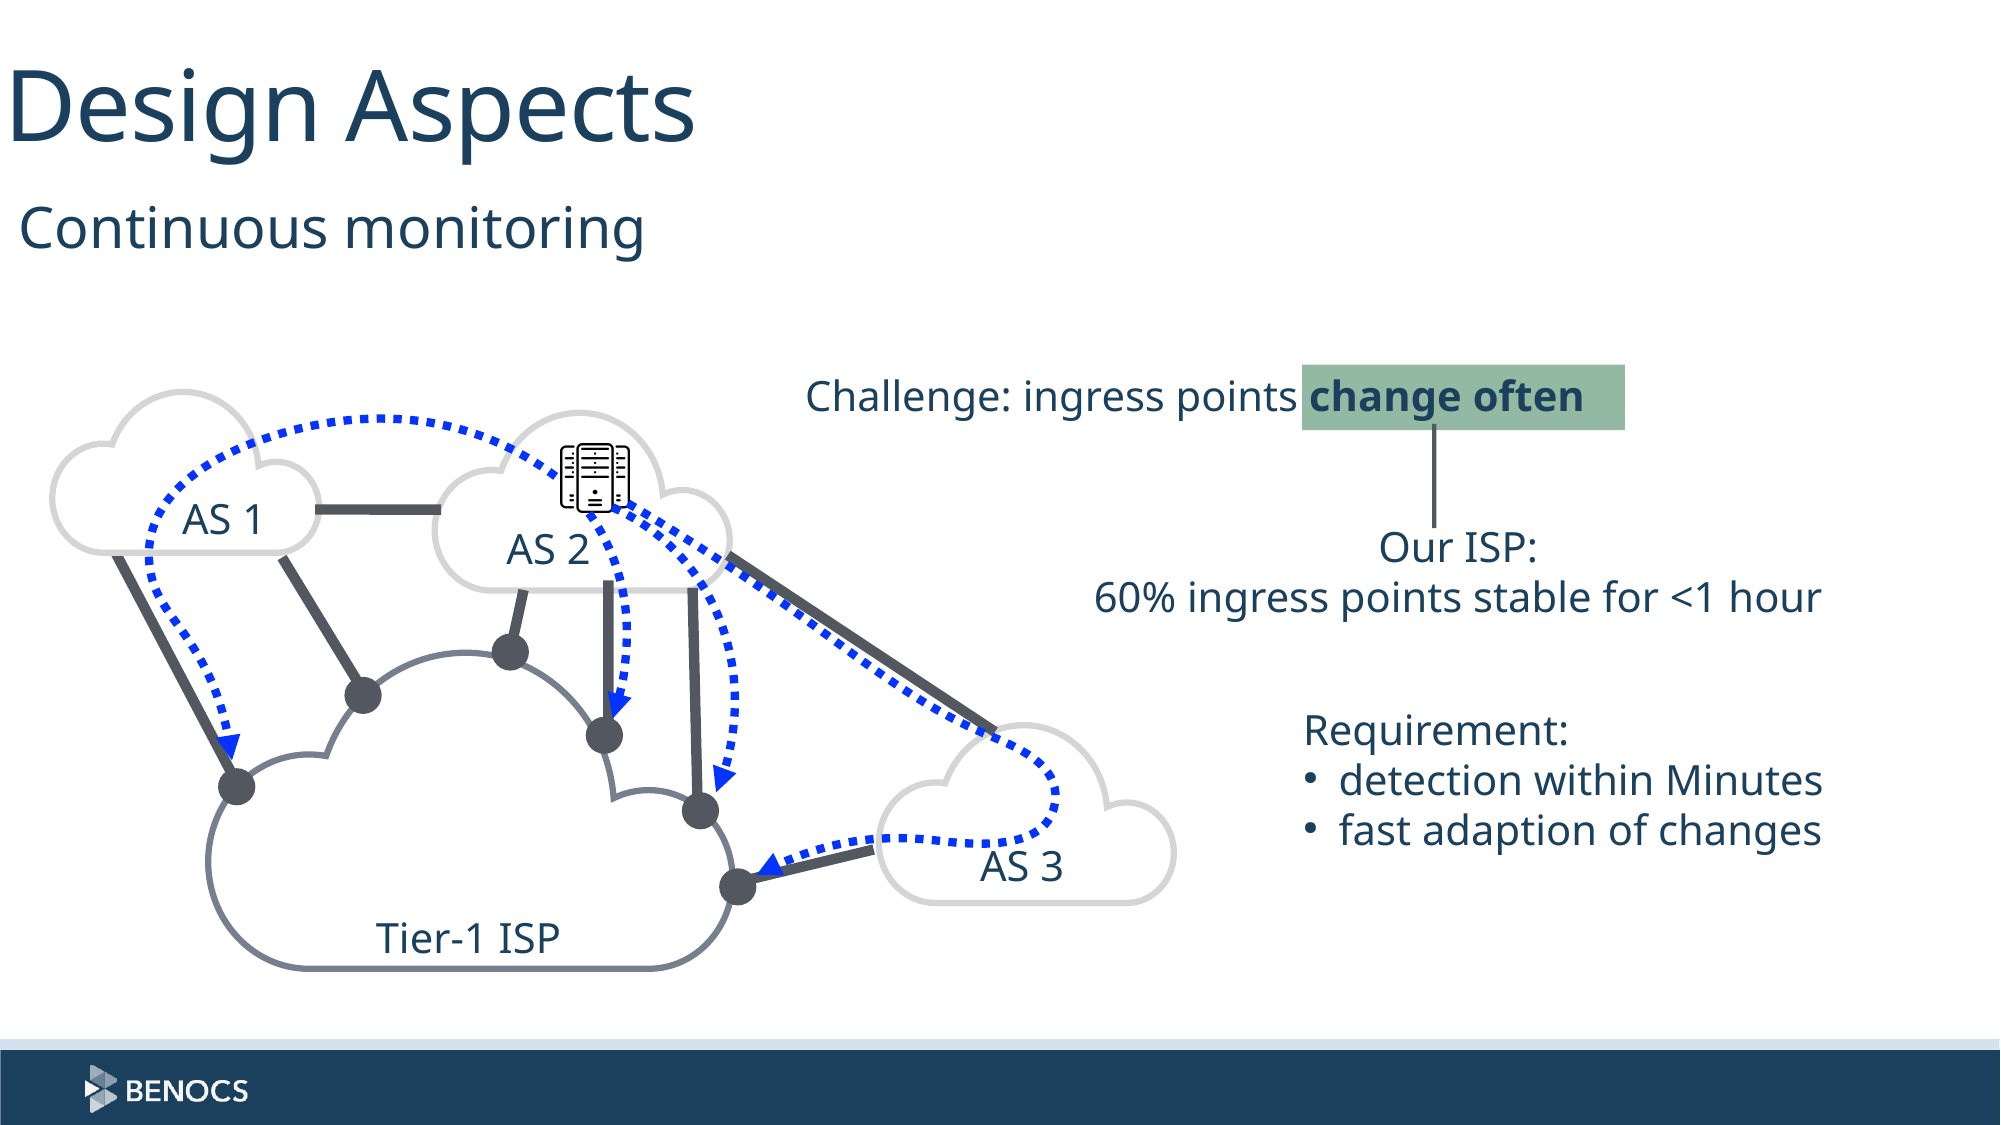

ISP
Design Aspects
# Continuous monitoring
Challenge: ingress points change often
AS 1
AS 2
Our ISP:
60% ingress points stable for <1 hour
Requirement:
detection within Minutes
fast adaption of changes
AS 3
Tier-1 ISP